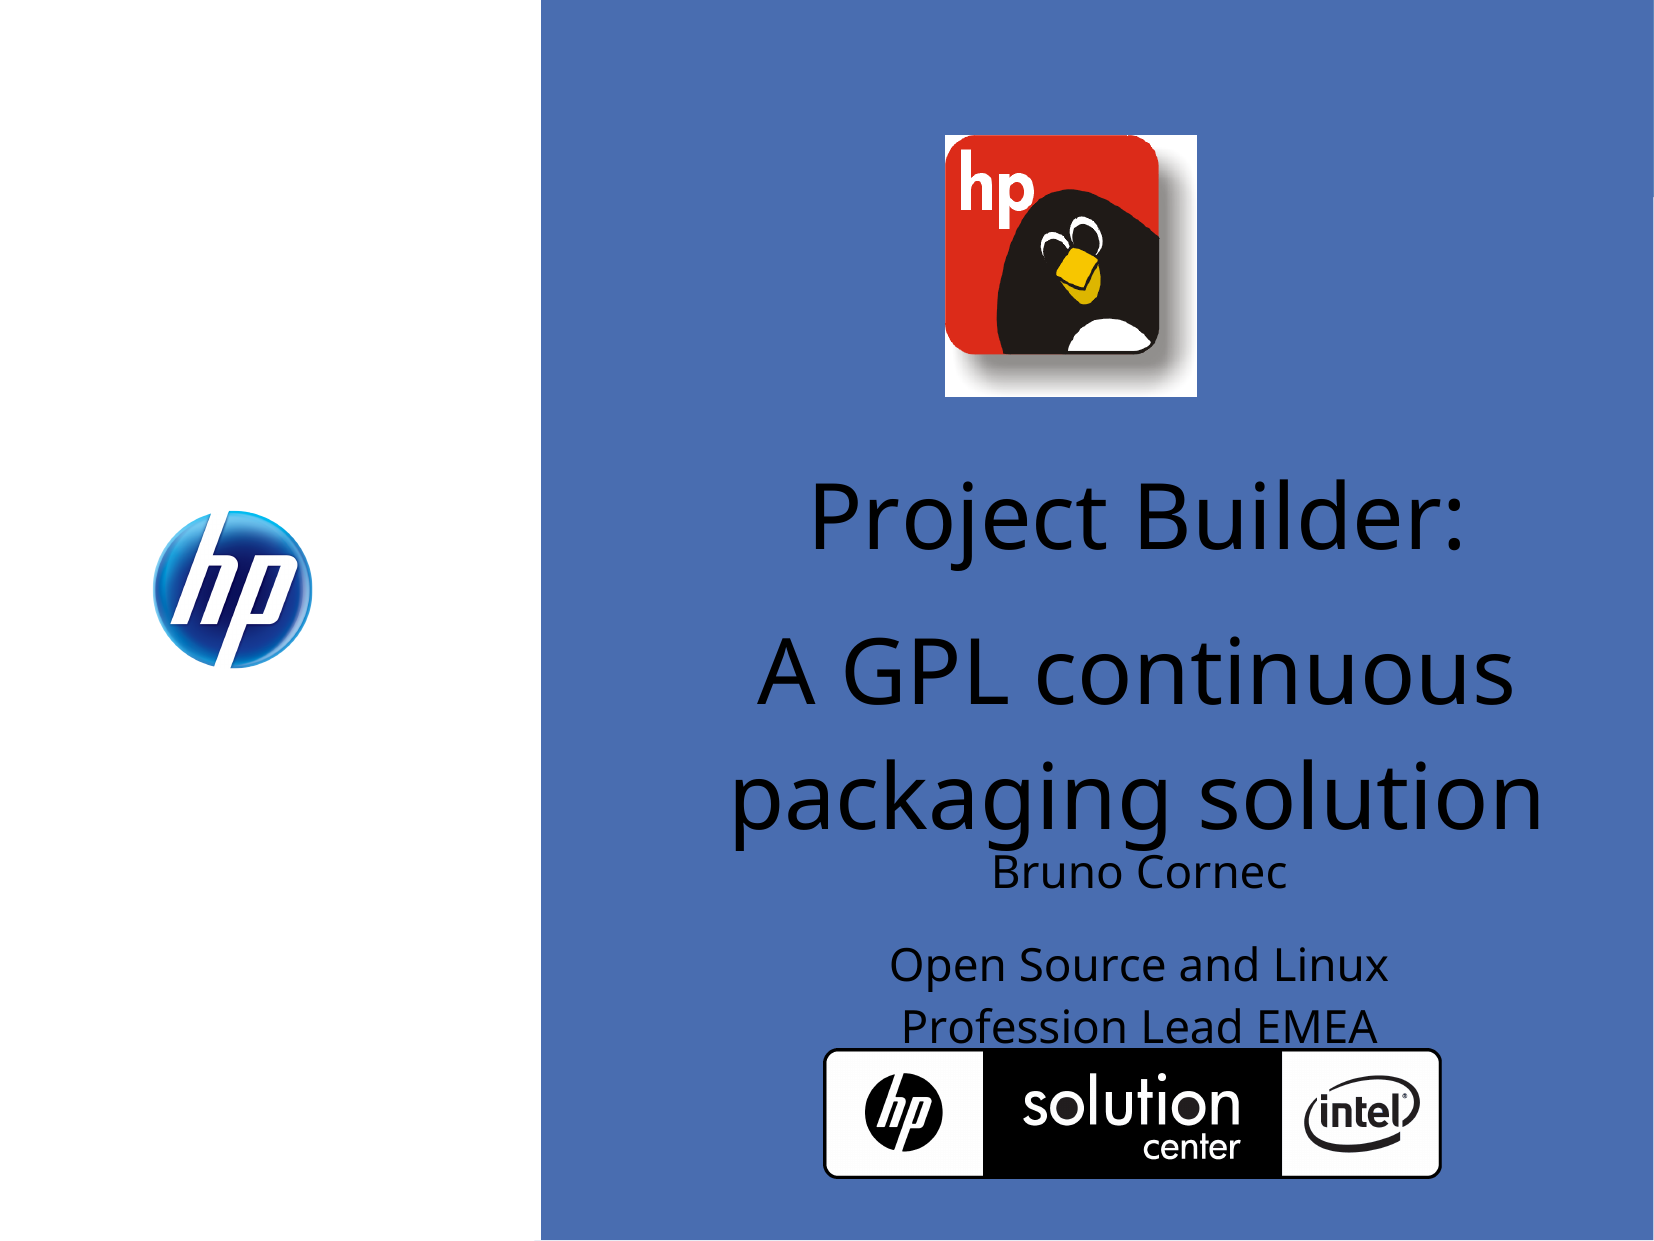

# Project Builder:
A GPL continuous packaging solution
Bruno Cornec
Open Source and Linux Profession Lead EMEA